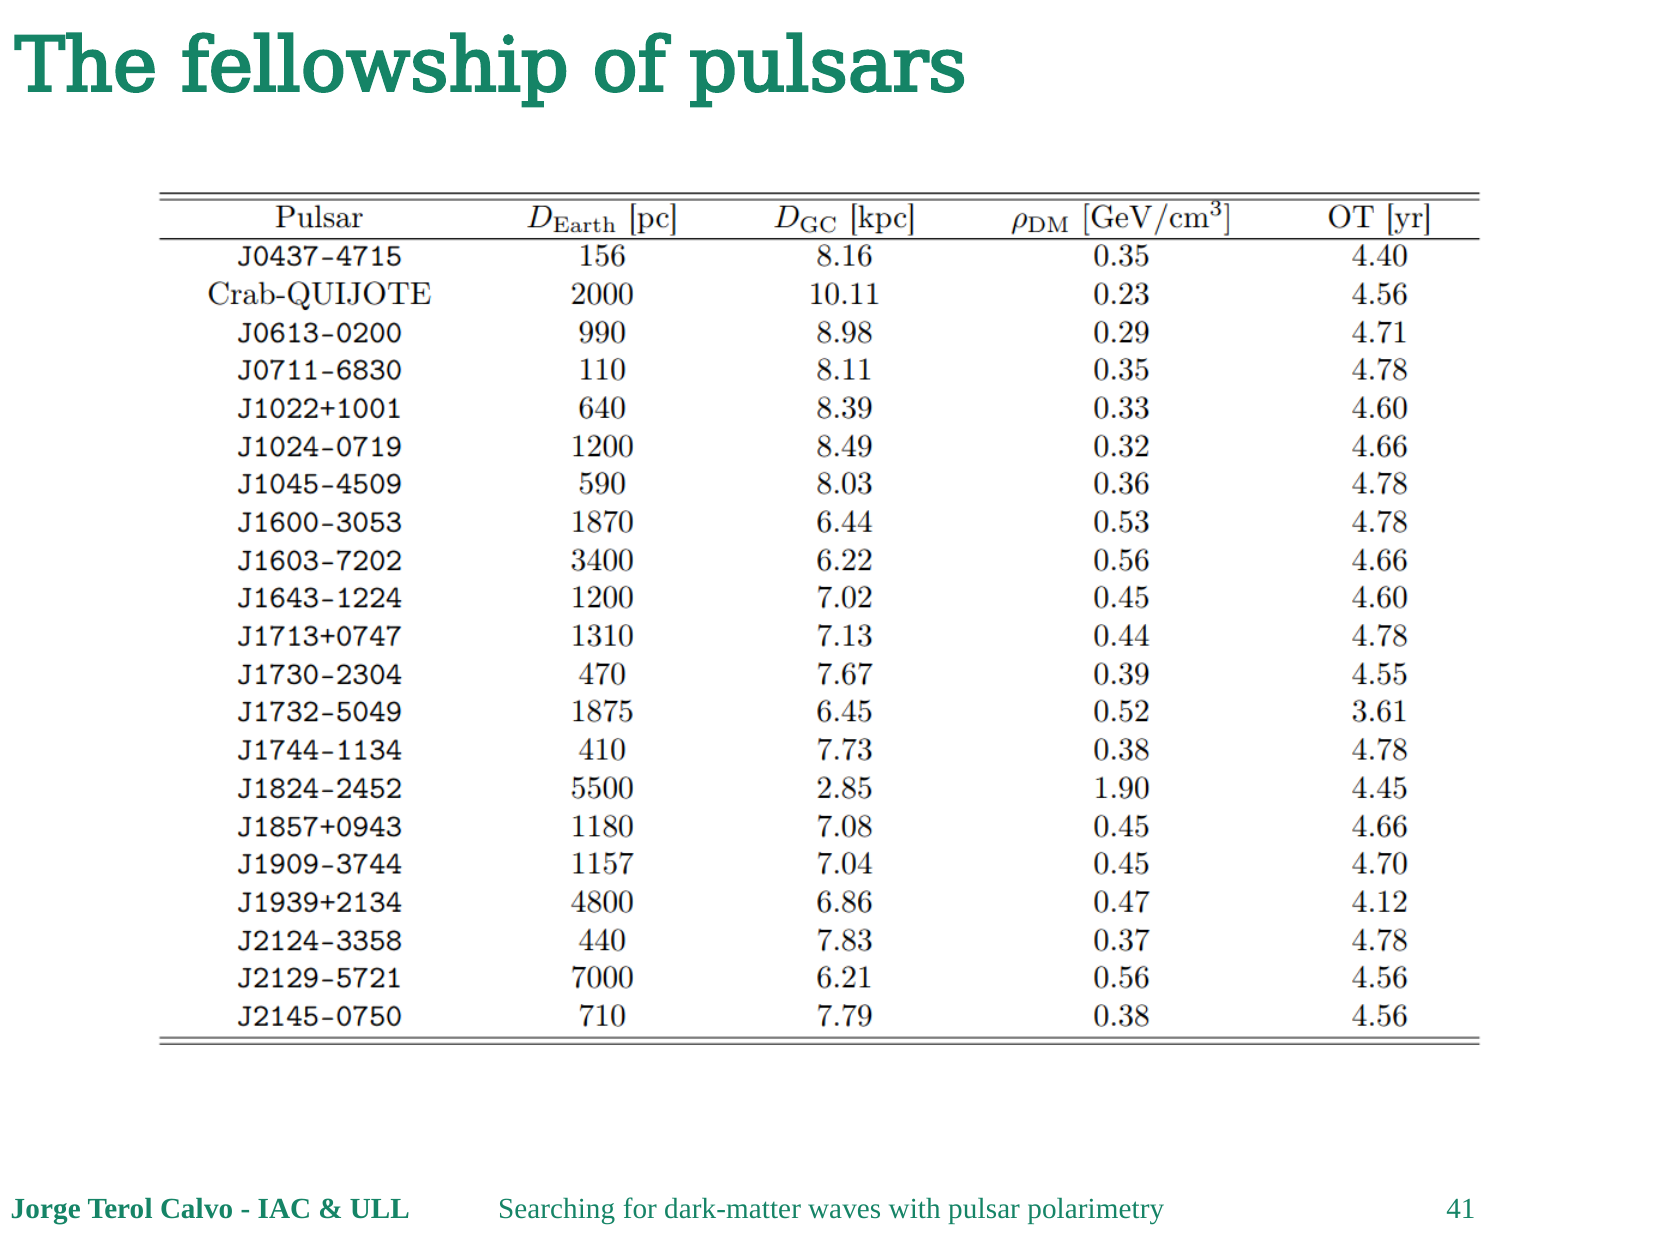

The fellowship of pulsars
Jorge Terol Calvo - IAC & ULL
Searching for dark-matter waves with pulsar polarimetry
41